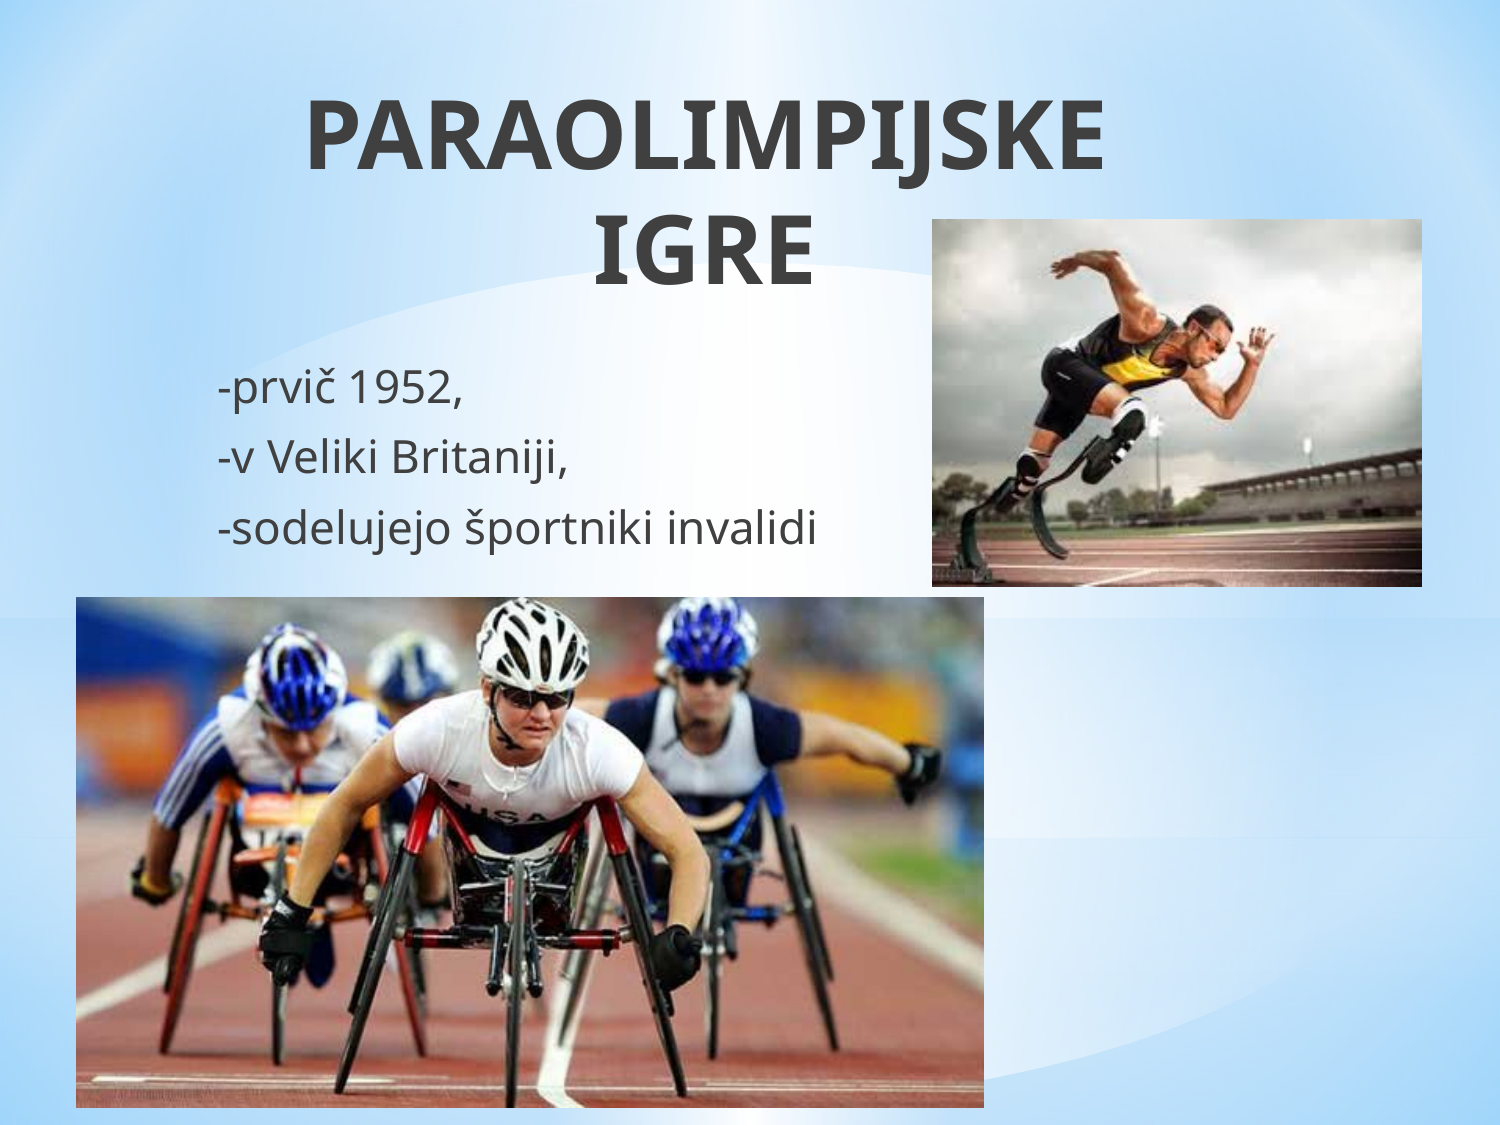

# PARAOLIMPIJSKE IGRE
-prvič 1952,
-v Veliki Britaniji,
-sodelujejo športniki invalidi